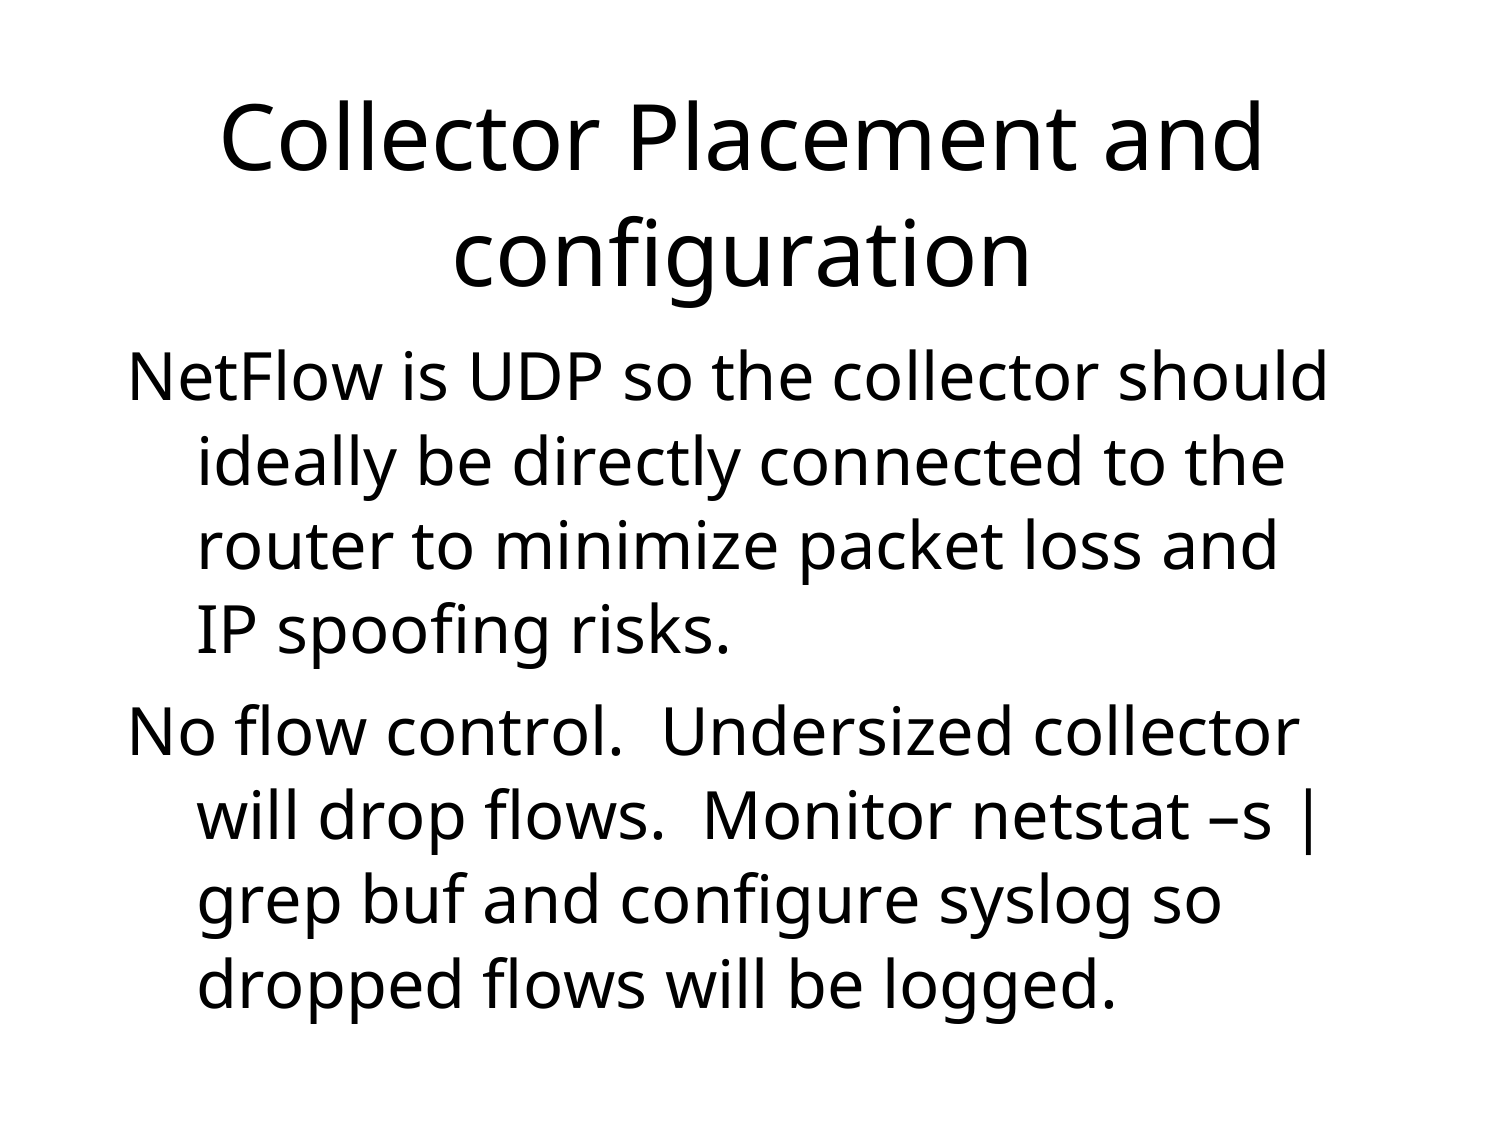

# Collector Placement and configuration
NetFlow is UDP so the collector should ideally be directly connected to the router to minimize packet loss and IP spoofing risks.
No flow control. Undersized collector will drop flows. Monitor netstat –s | grep buf and configure syslog so dropped flows will be logged.